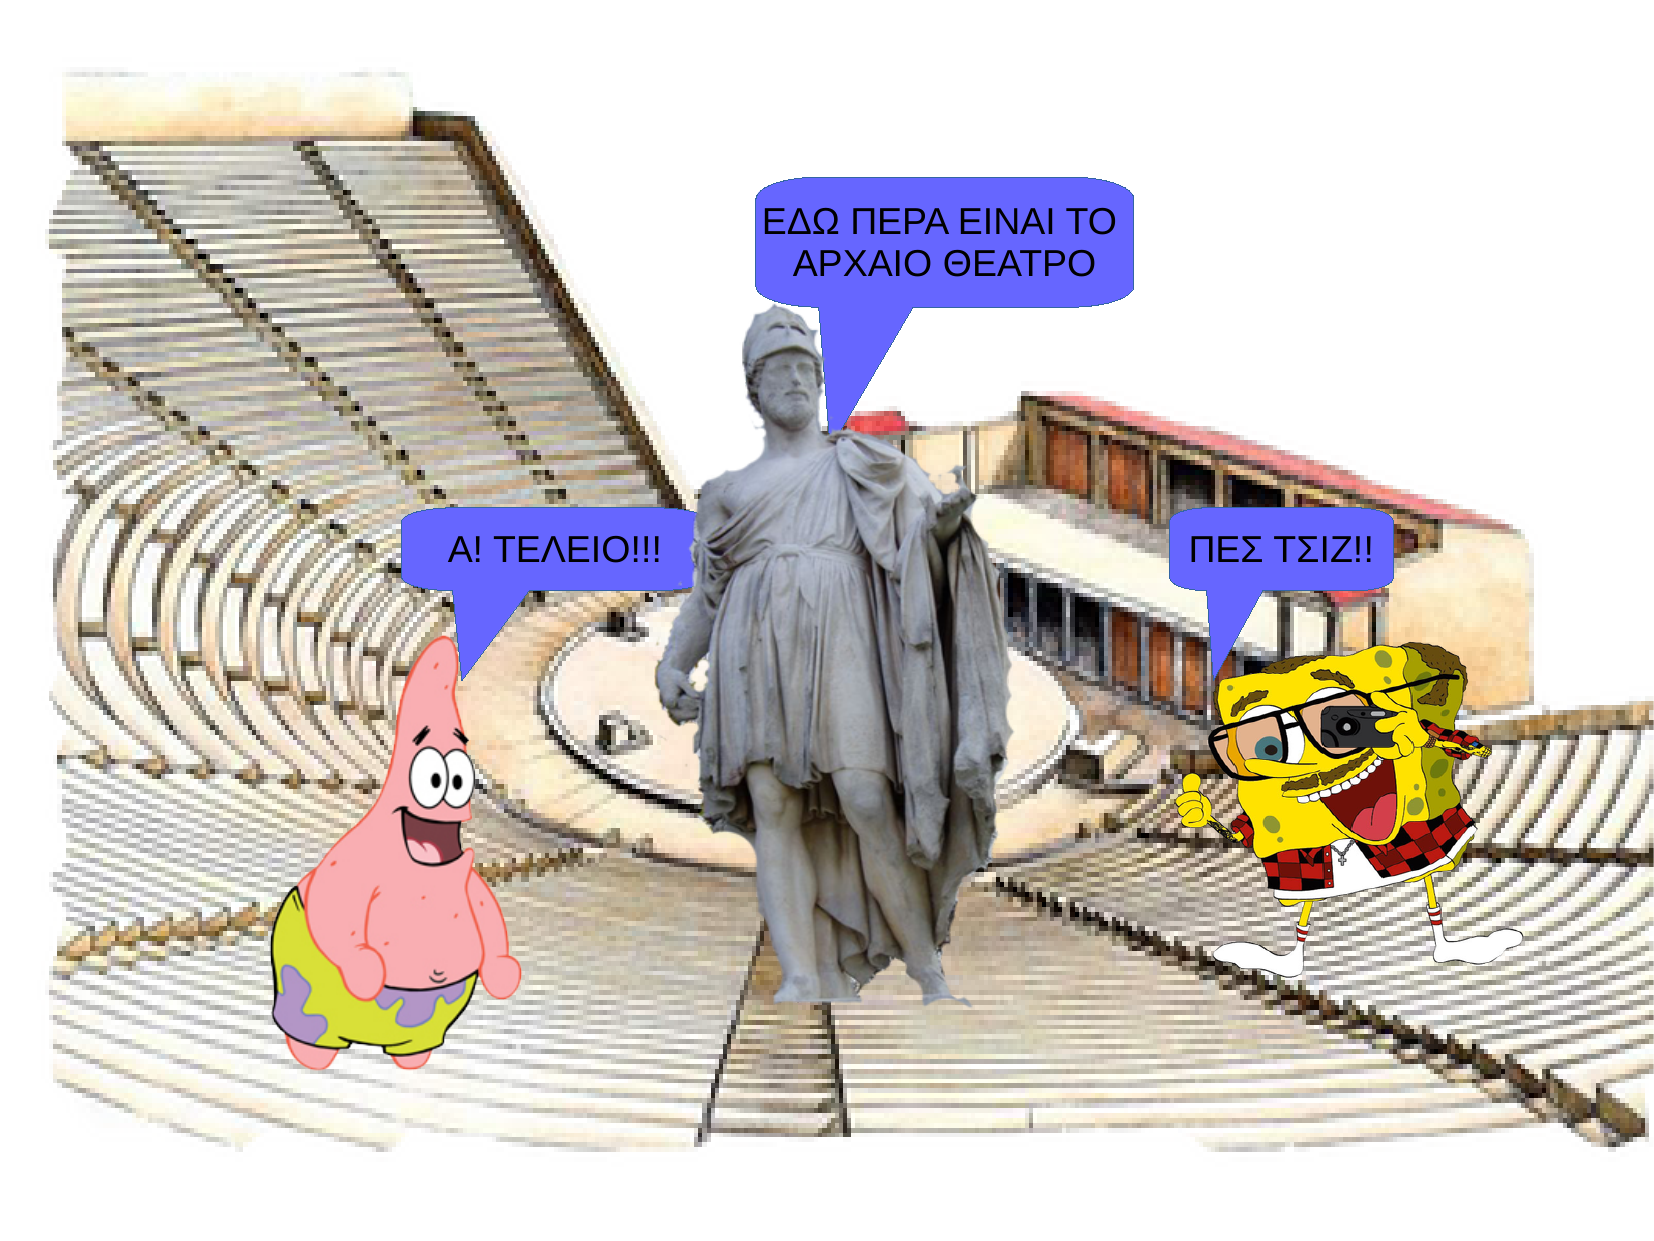

ΕΔΩ ΠΕΡΑ ΕΙΝΑΙ ΤΟ
ΑΡΧΑΙΟ ΘΕΑΤΡΟ
Α! ΤΕΛΕΙΟ!!!
ΠΕΣ ΤΣΙΖ!!